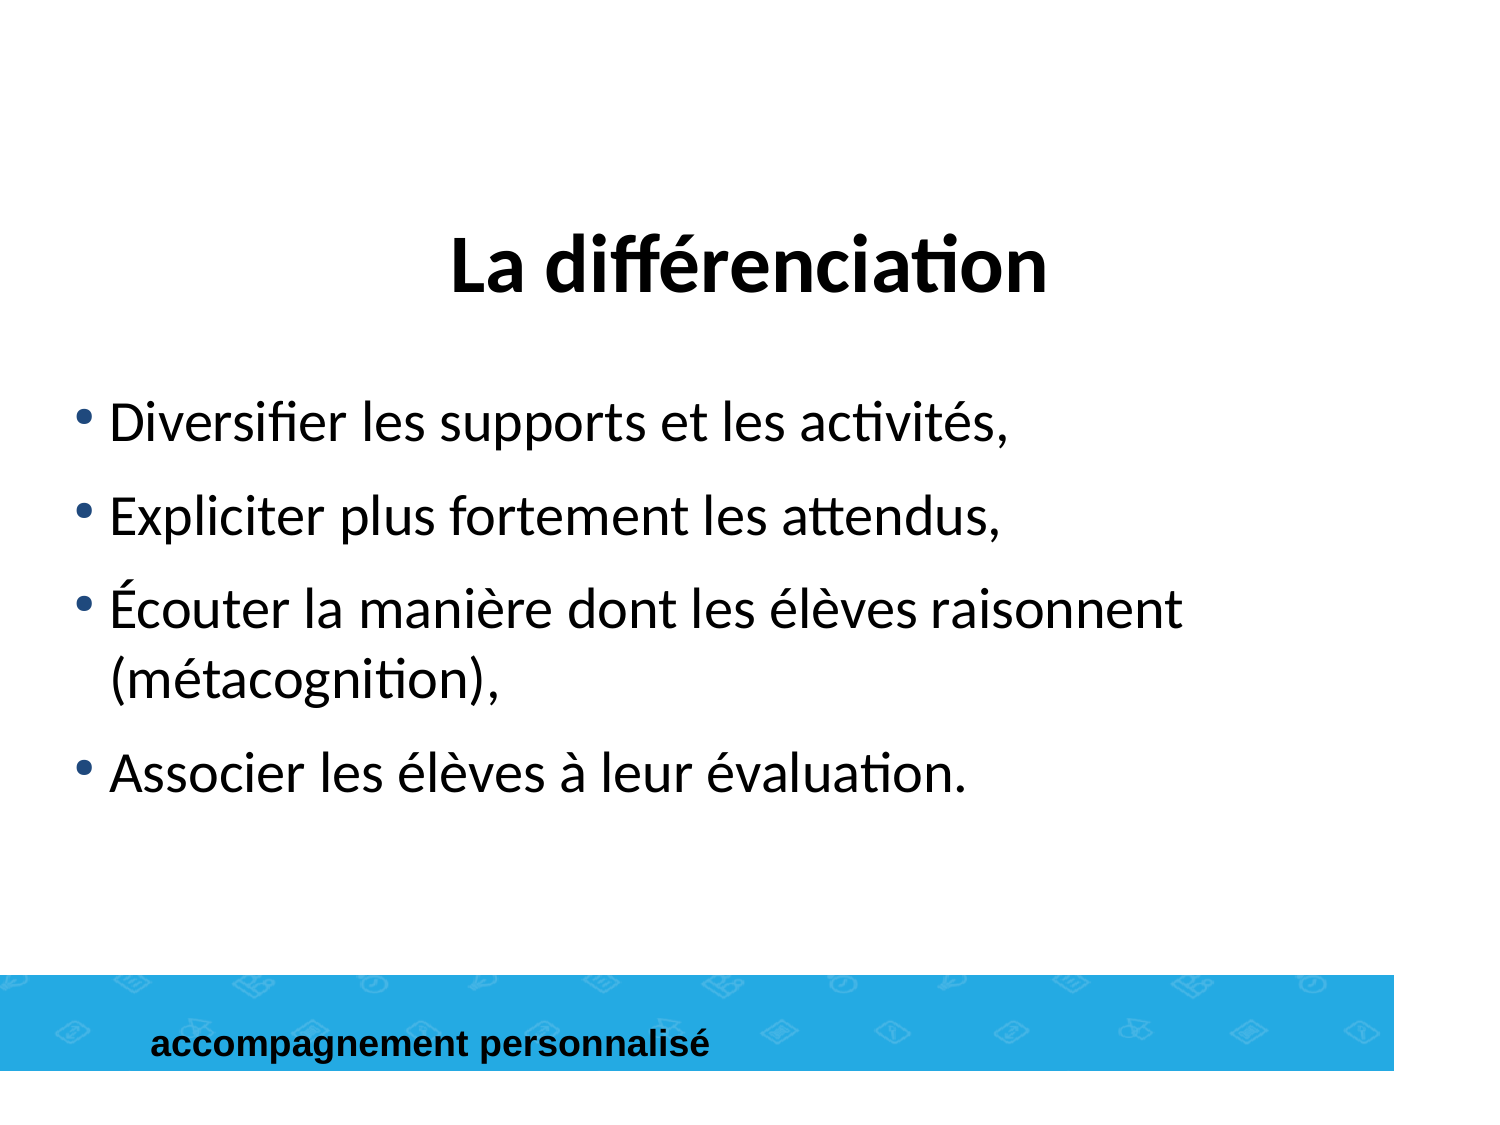

# La différenciation
Diversifier les supports et les activités,
Expliciter plus fortement les attendus,
Écouter la manière dont les élèves raisonnent (métacognition),
Associer les élèves à leur évaluation.
accompagnement personnalisé